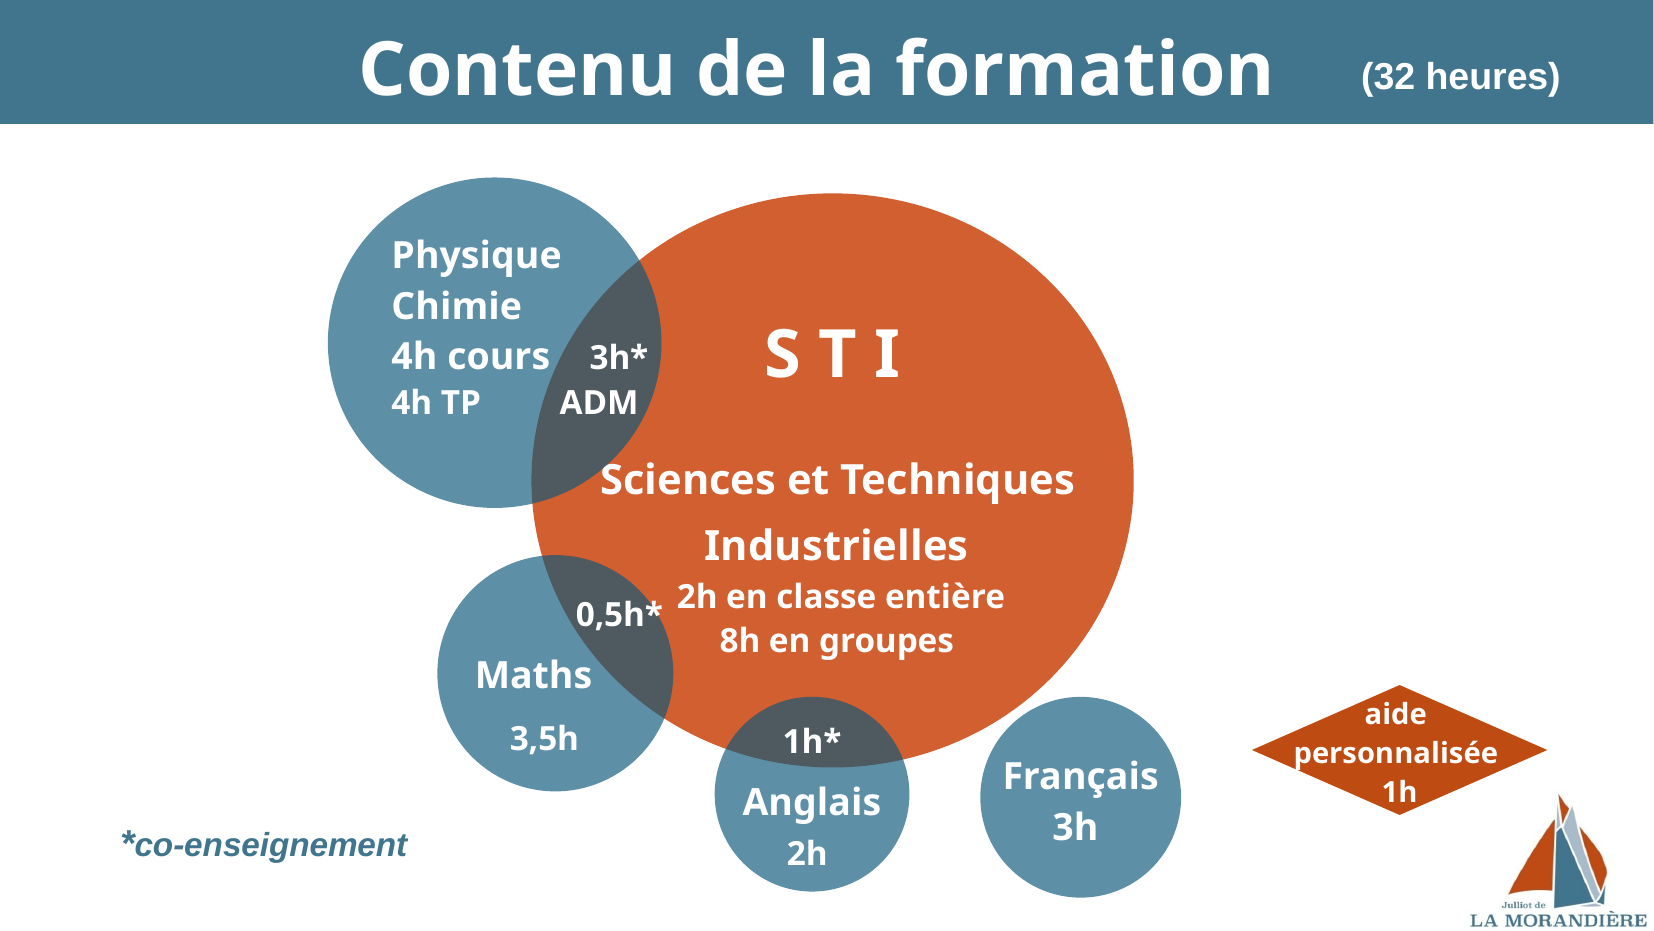

# Contenu de la formation
(32 heures)
Physique
Chimie
4h cours 3h*
4h TP ADM
S T I
 Sciences et Techniques
 Industrielles
 2h en classe entière
 8h en groupes
 0,5h*
 Maths
3,5h
aide
personnalisée
1h
1h*
Anglais
2h
Français
3h
 *co-enseignement